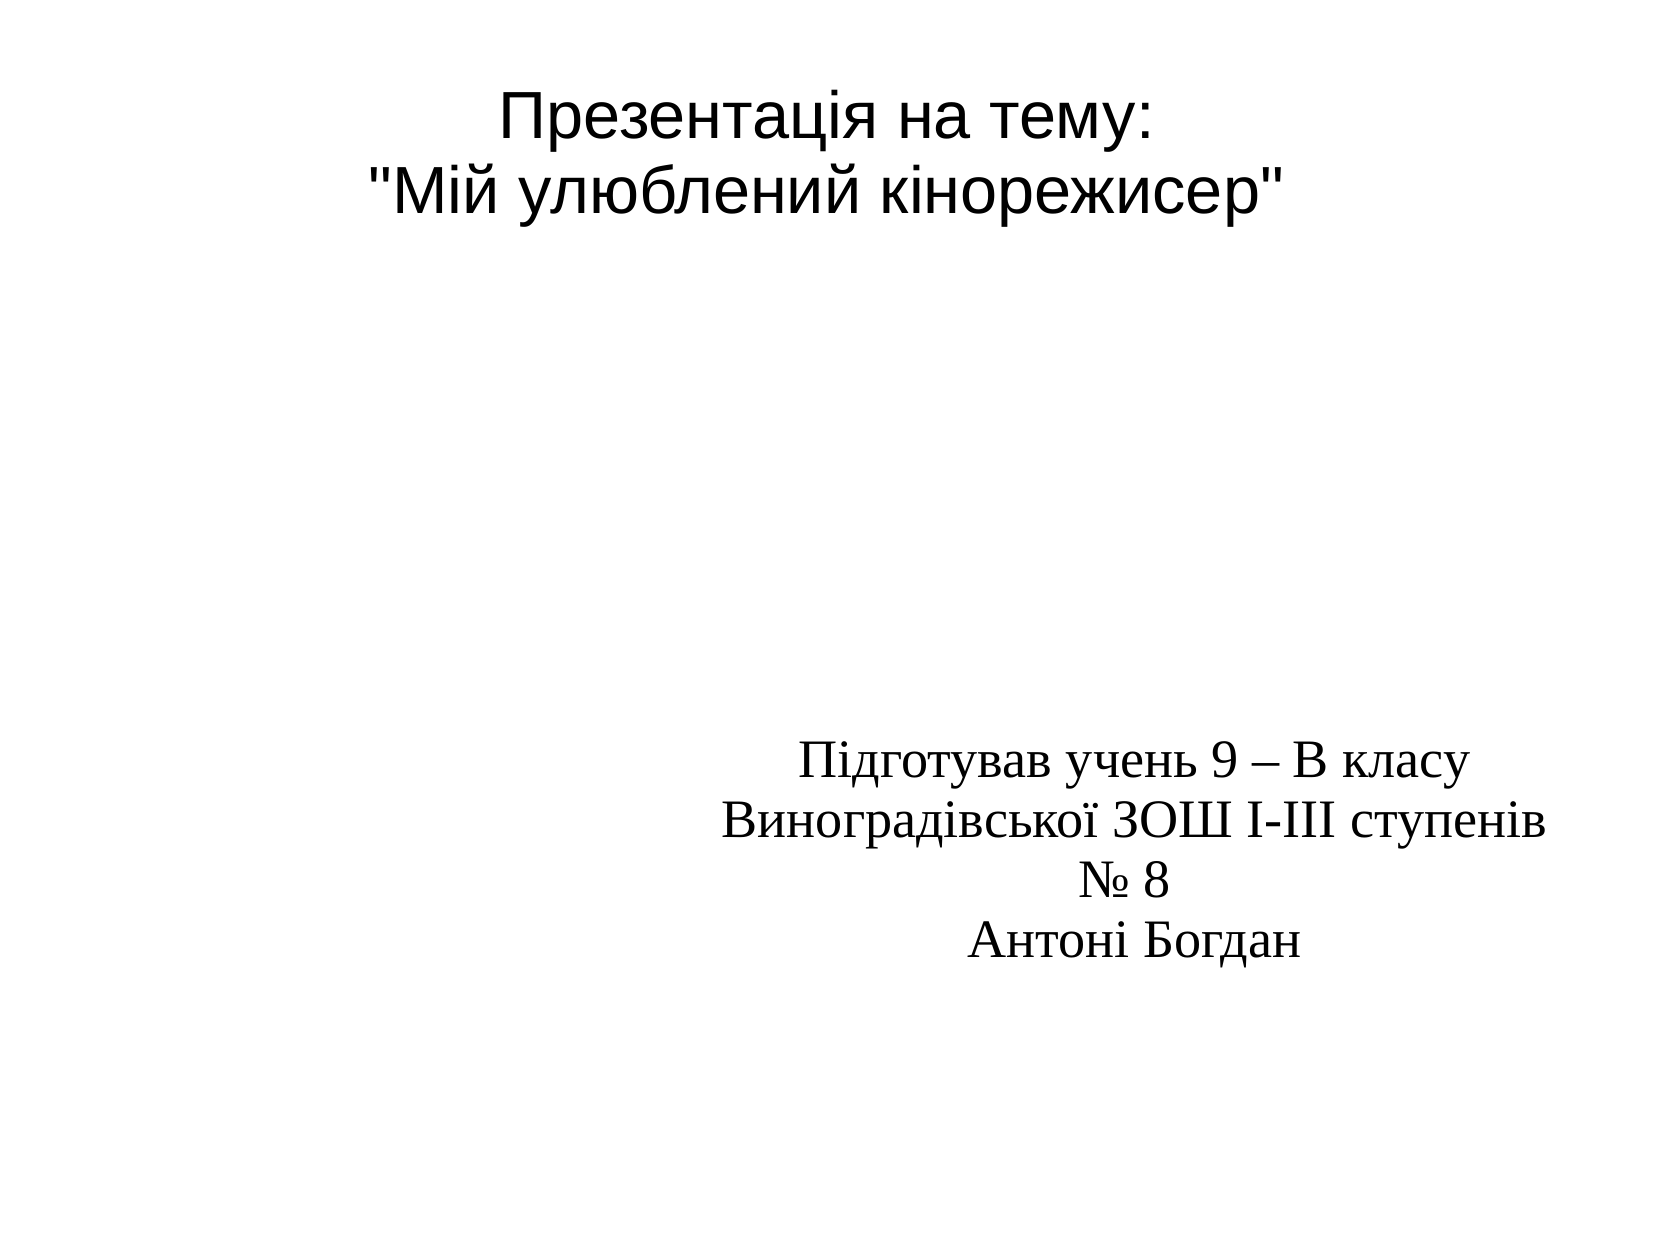

# Презентація на тему: "Мій улюблений кінорежисер"
Підготував учень 9 – В класу
Виноградівської ЗОШ I-III ступенів № 8
Антоні Богдан